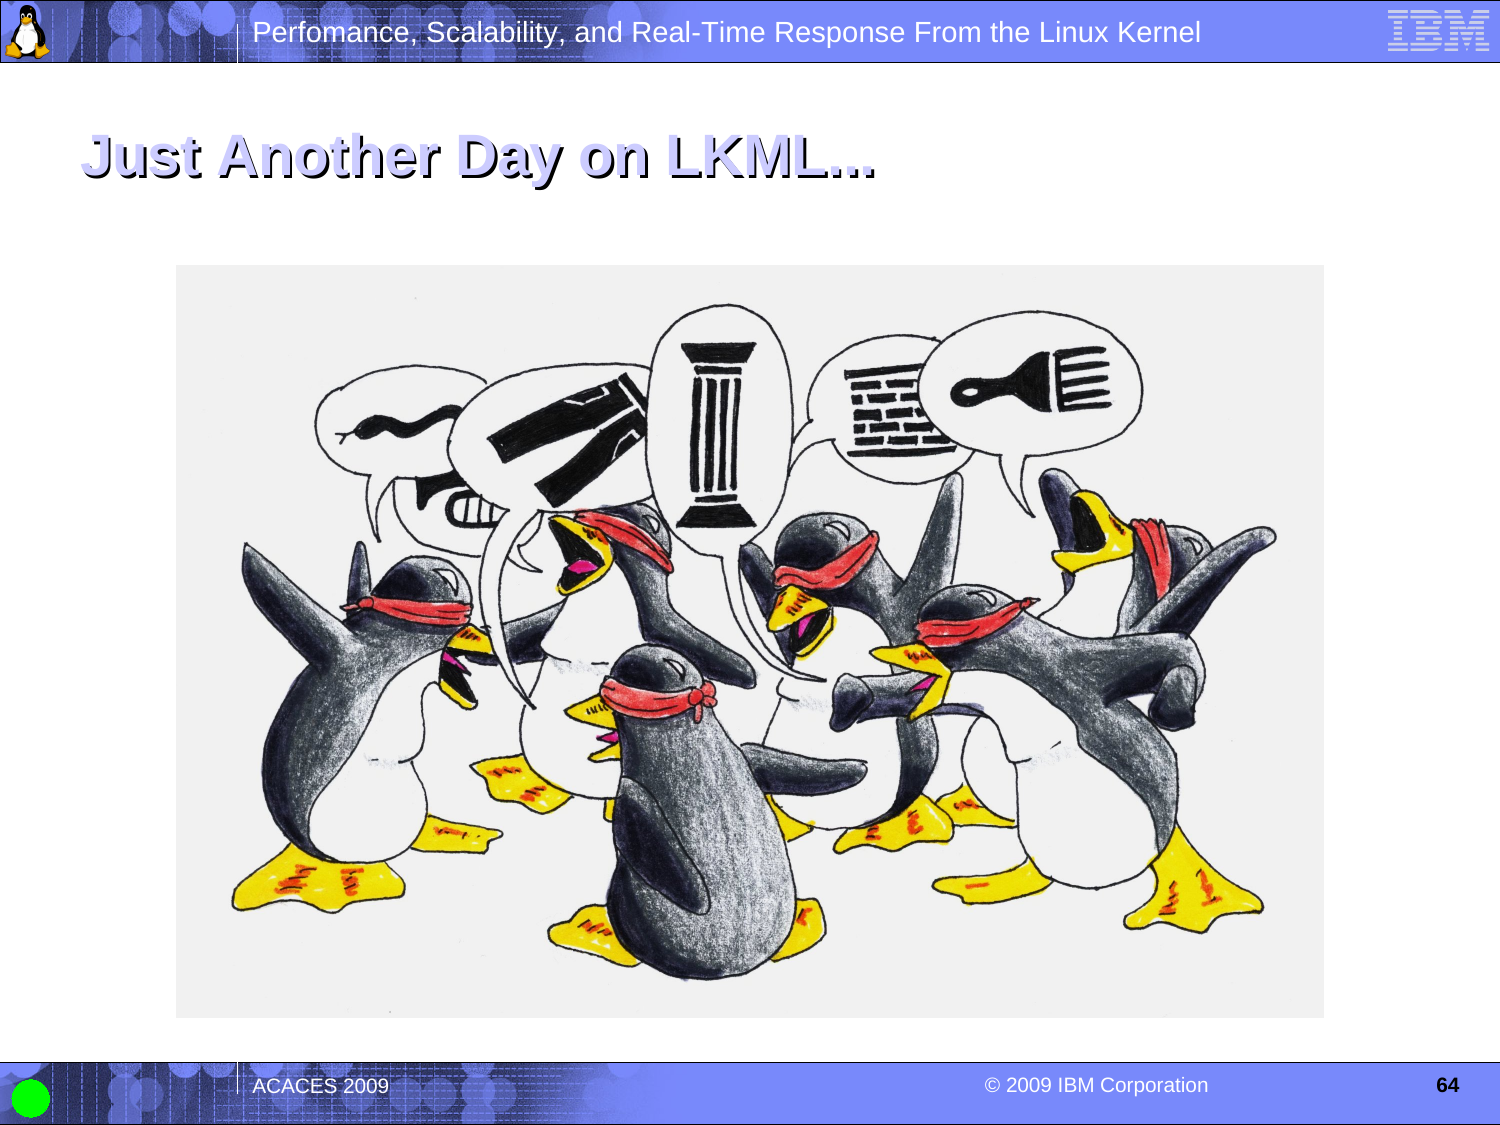

# Just Another Day on LKML...
64